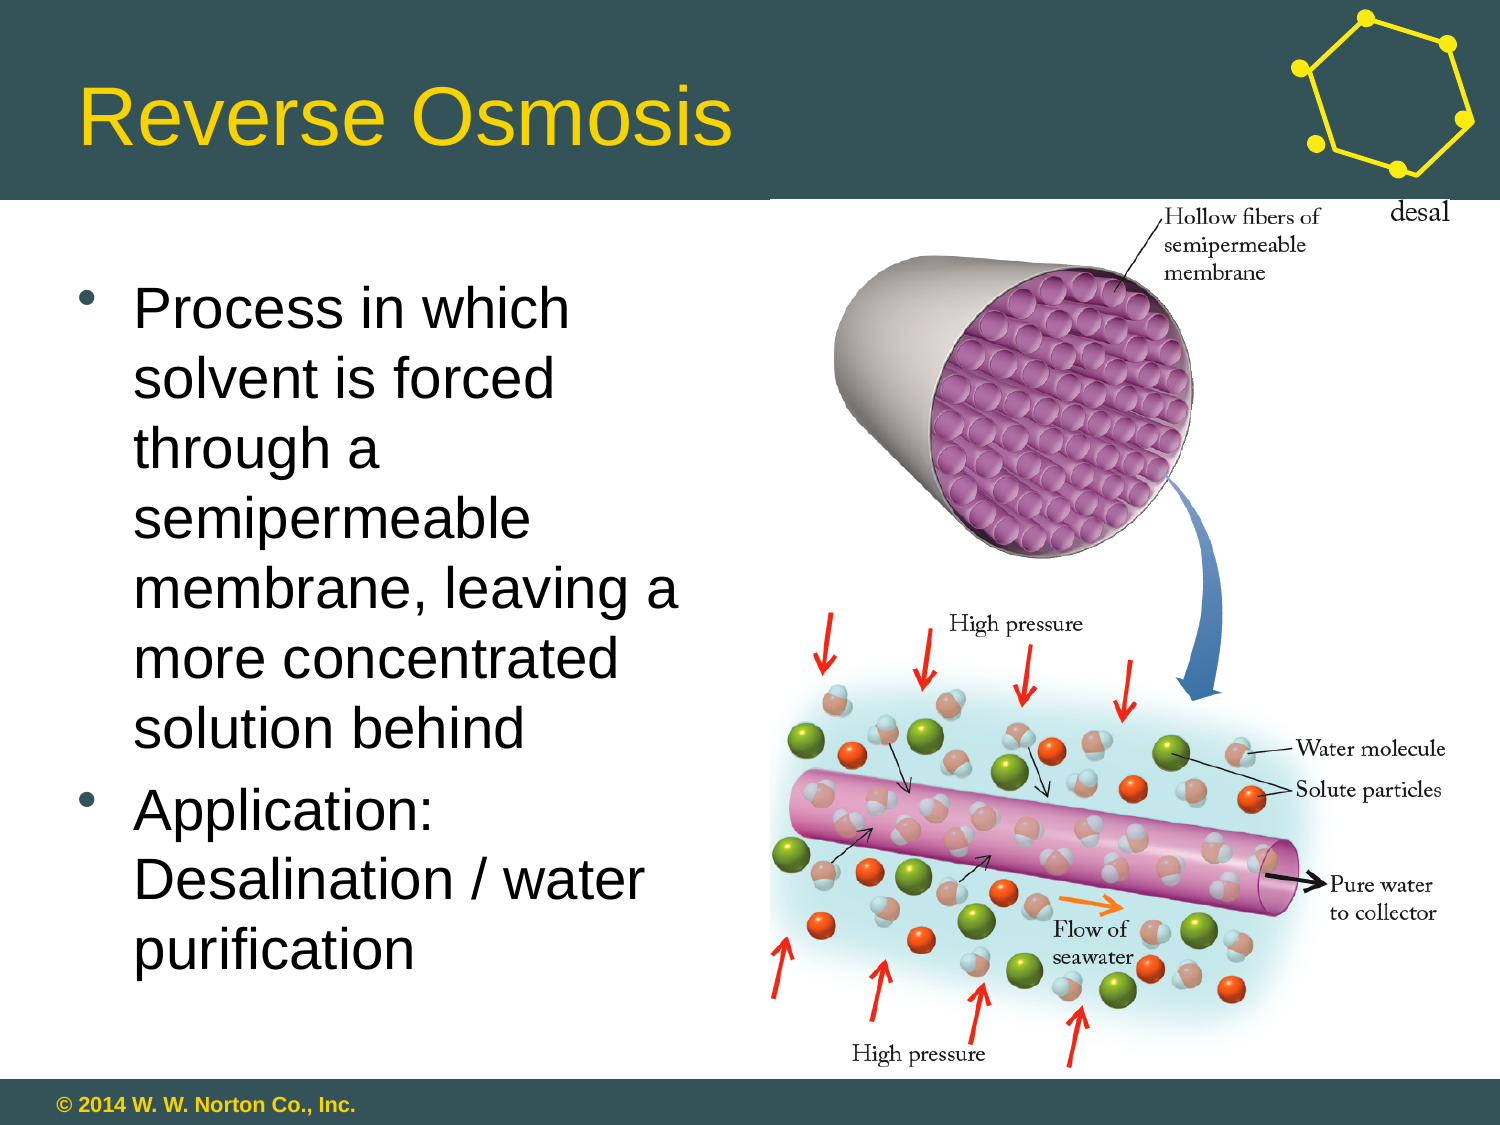

# Reverse Osmosis
Process in which solvent is forced through a semipermeable membrane, leaving a more concentrated solution behind
Application: Desalination / water purification